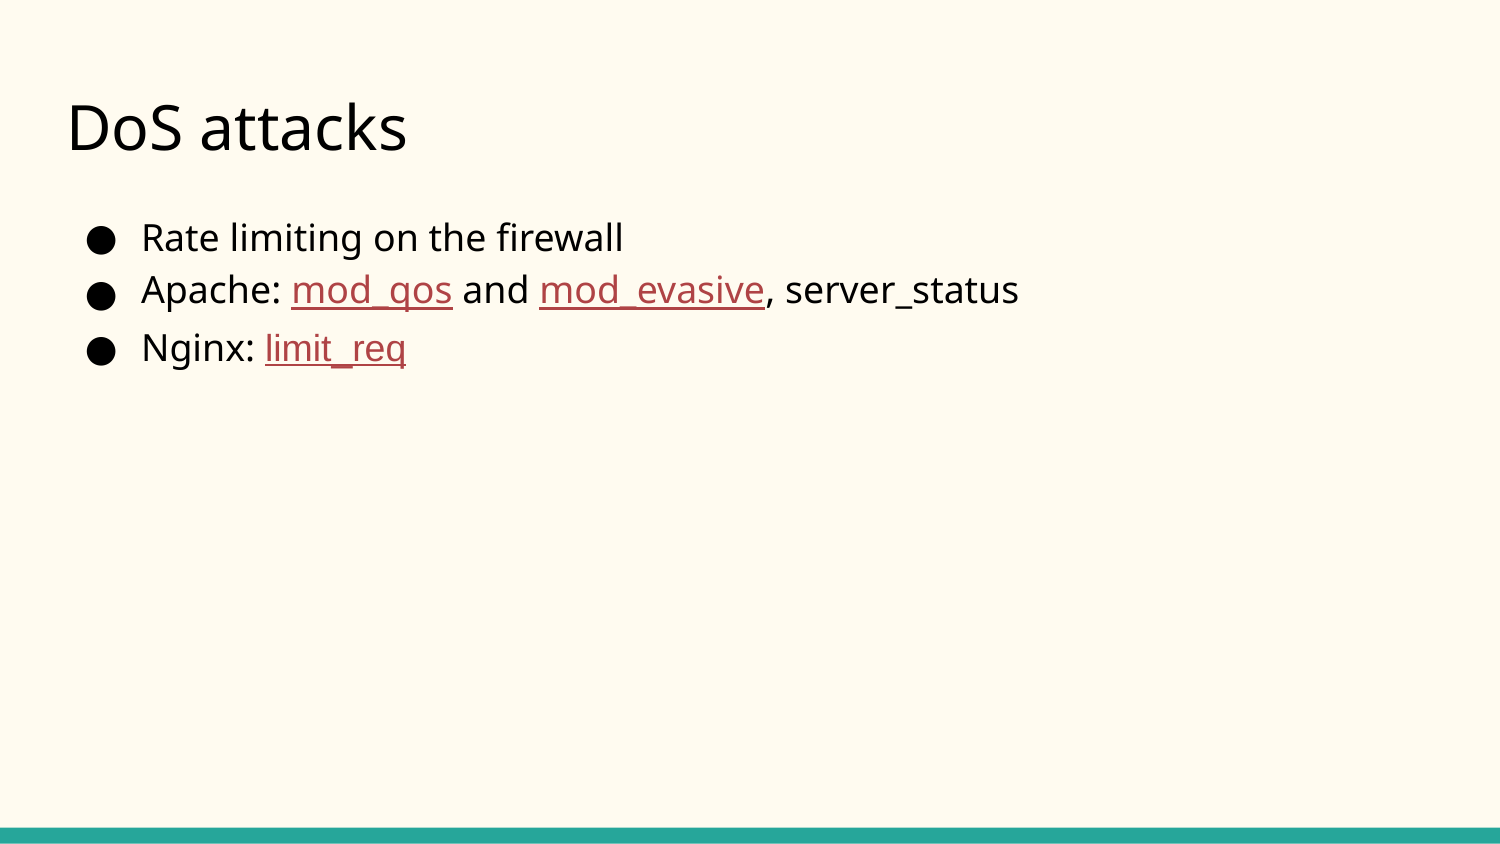

# DoS attacks
Rate limiting on the firewall
Apache: mod_qos and mod_evasive, server_status
Nginx: limit_req